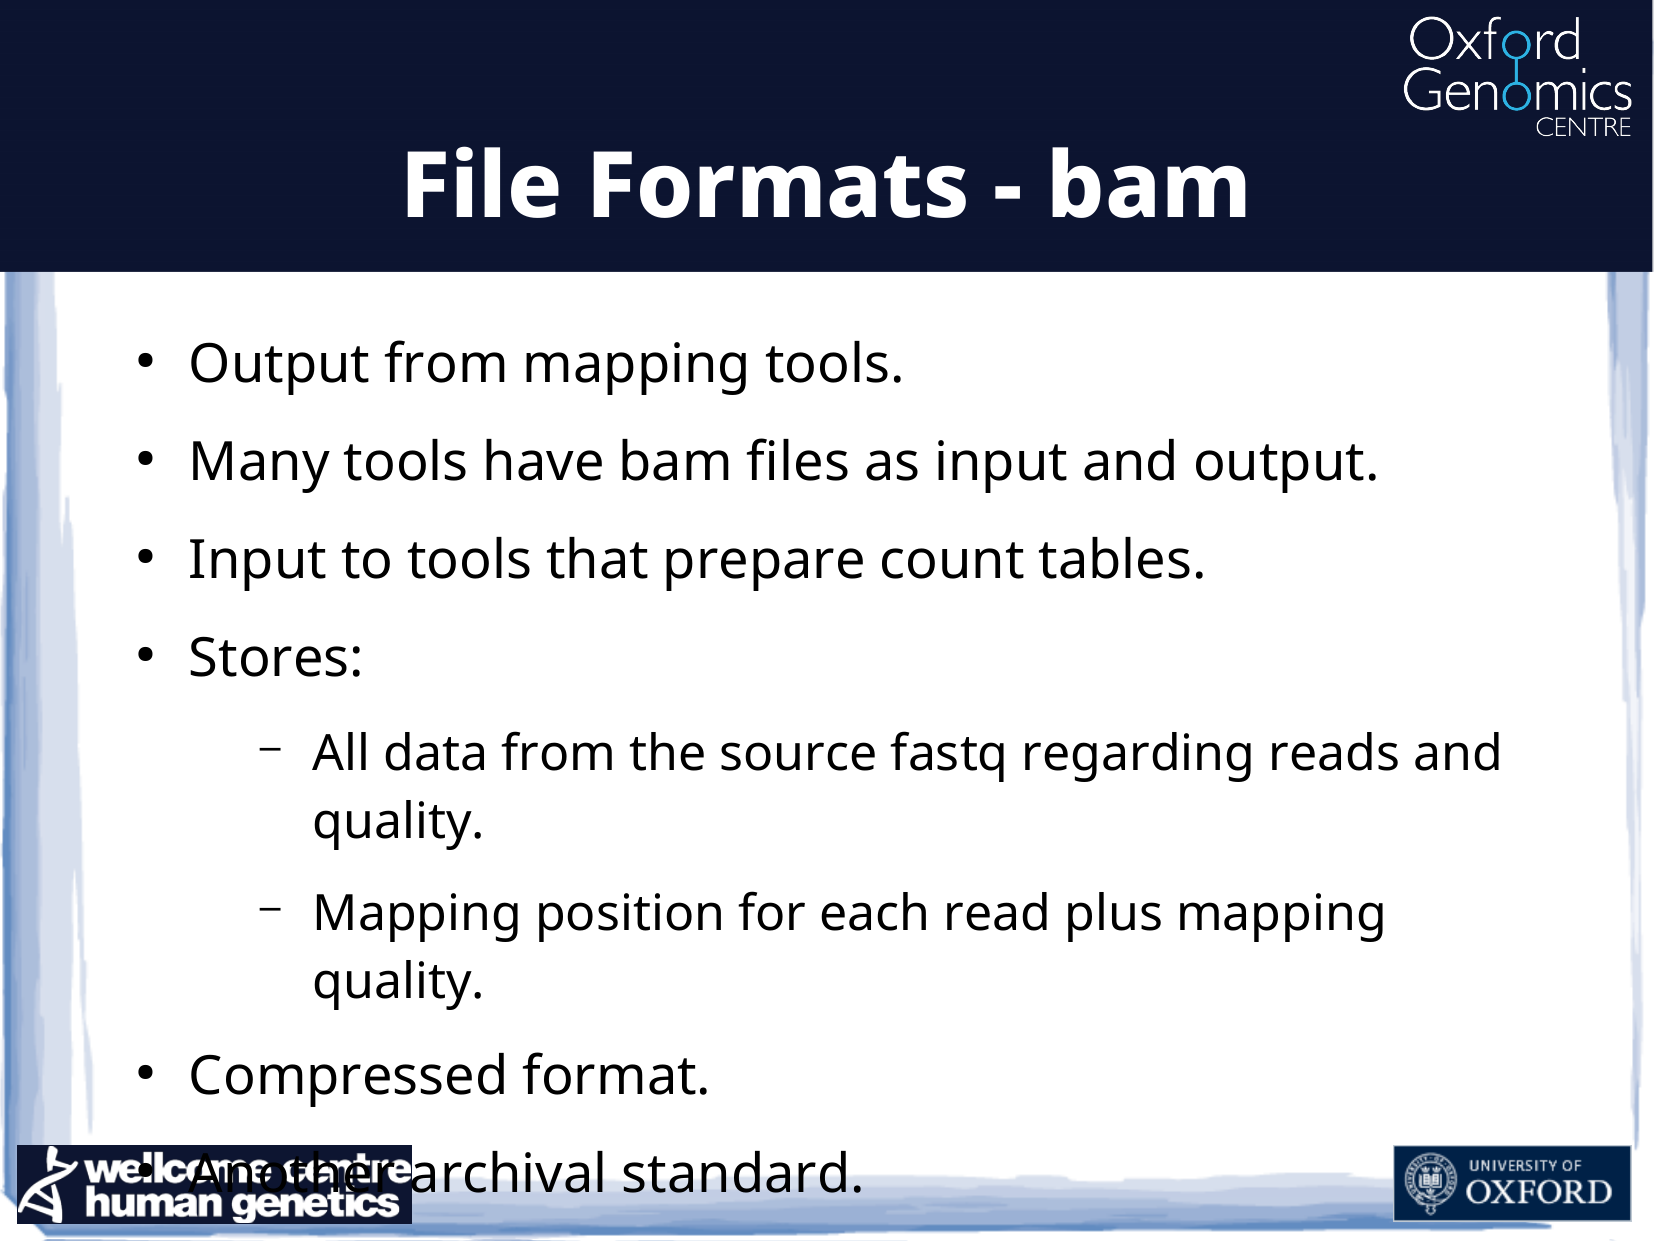

# File Formats - bam
Output from mapping tools.
Many tools have bam files as input and output.
Input to tools that prepare count tables.
Stores:
All data from the source fastq regarding reads and quality.
Mapping position for each read plus mapping quality.
Compressed format.
Another archival standard.